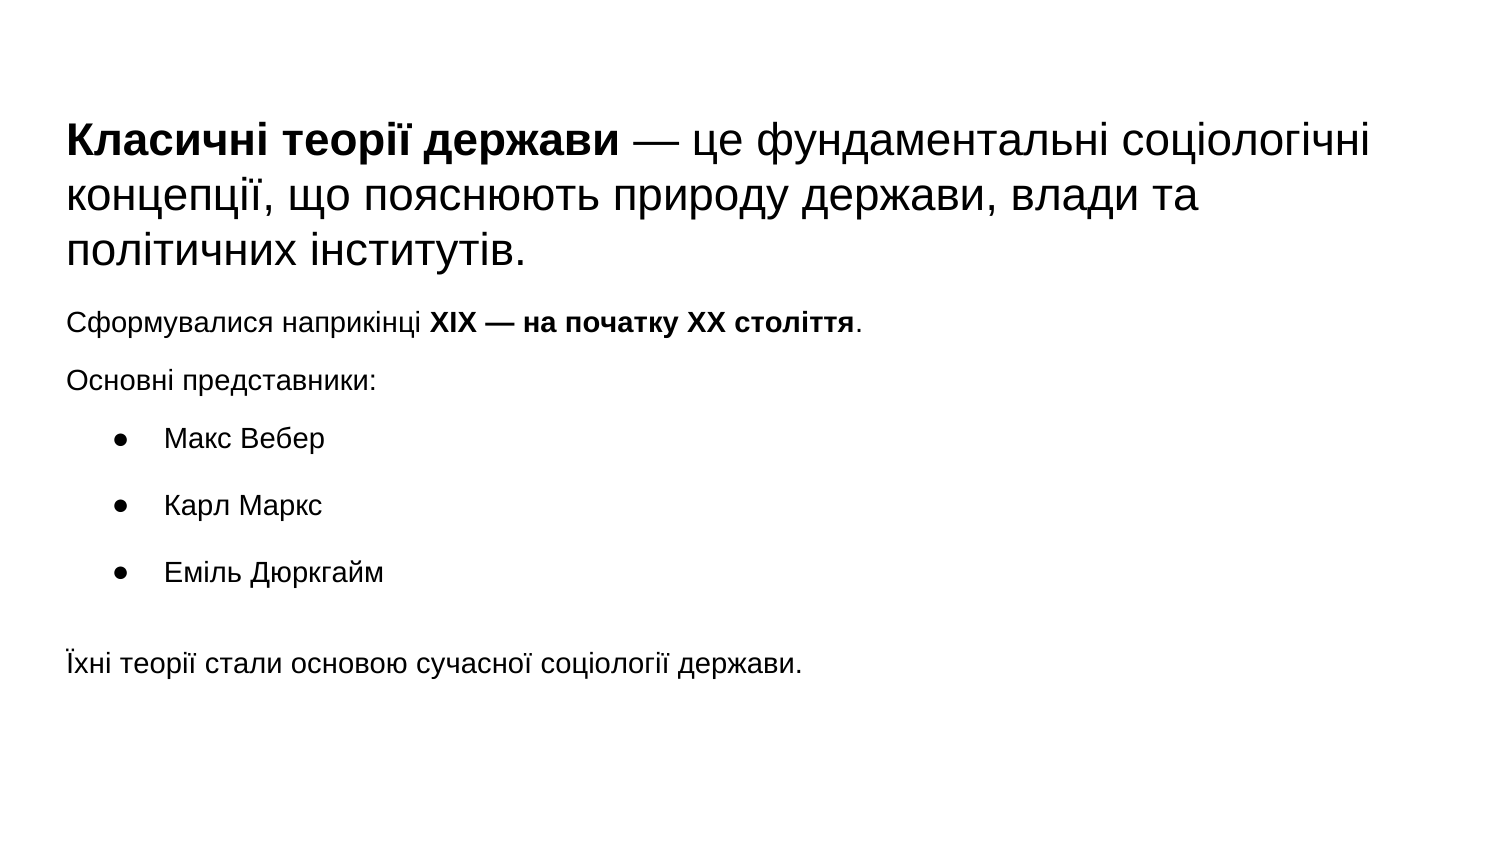

# Класичні теорії держави — це фундаментальні соціологічні концепції, що пояснюють природу держави, влади та політичних інститутів.
Сформувалися наприкінці XIX — на початку XX століття.
Основні представники:
Макс Вебер
Карл Маркс
Еміль Дюркгайм
Їхні теорії стали основою сучасної соціології держави.